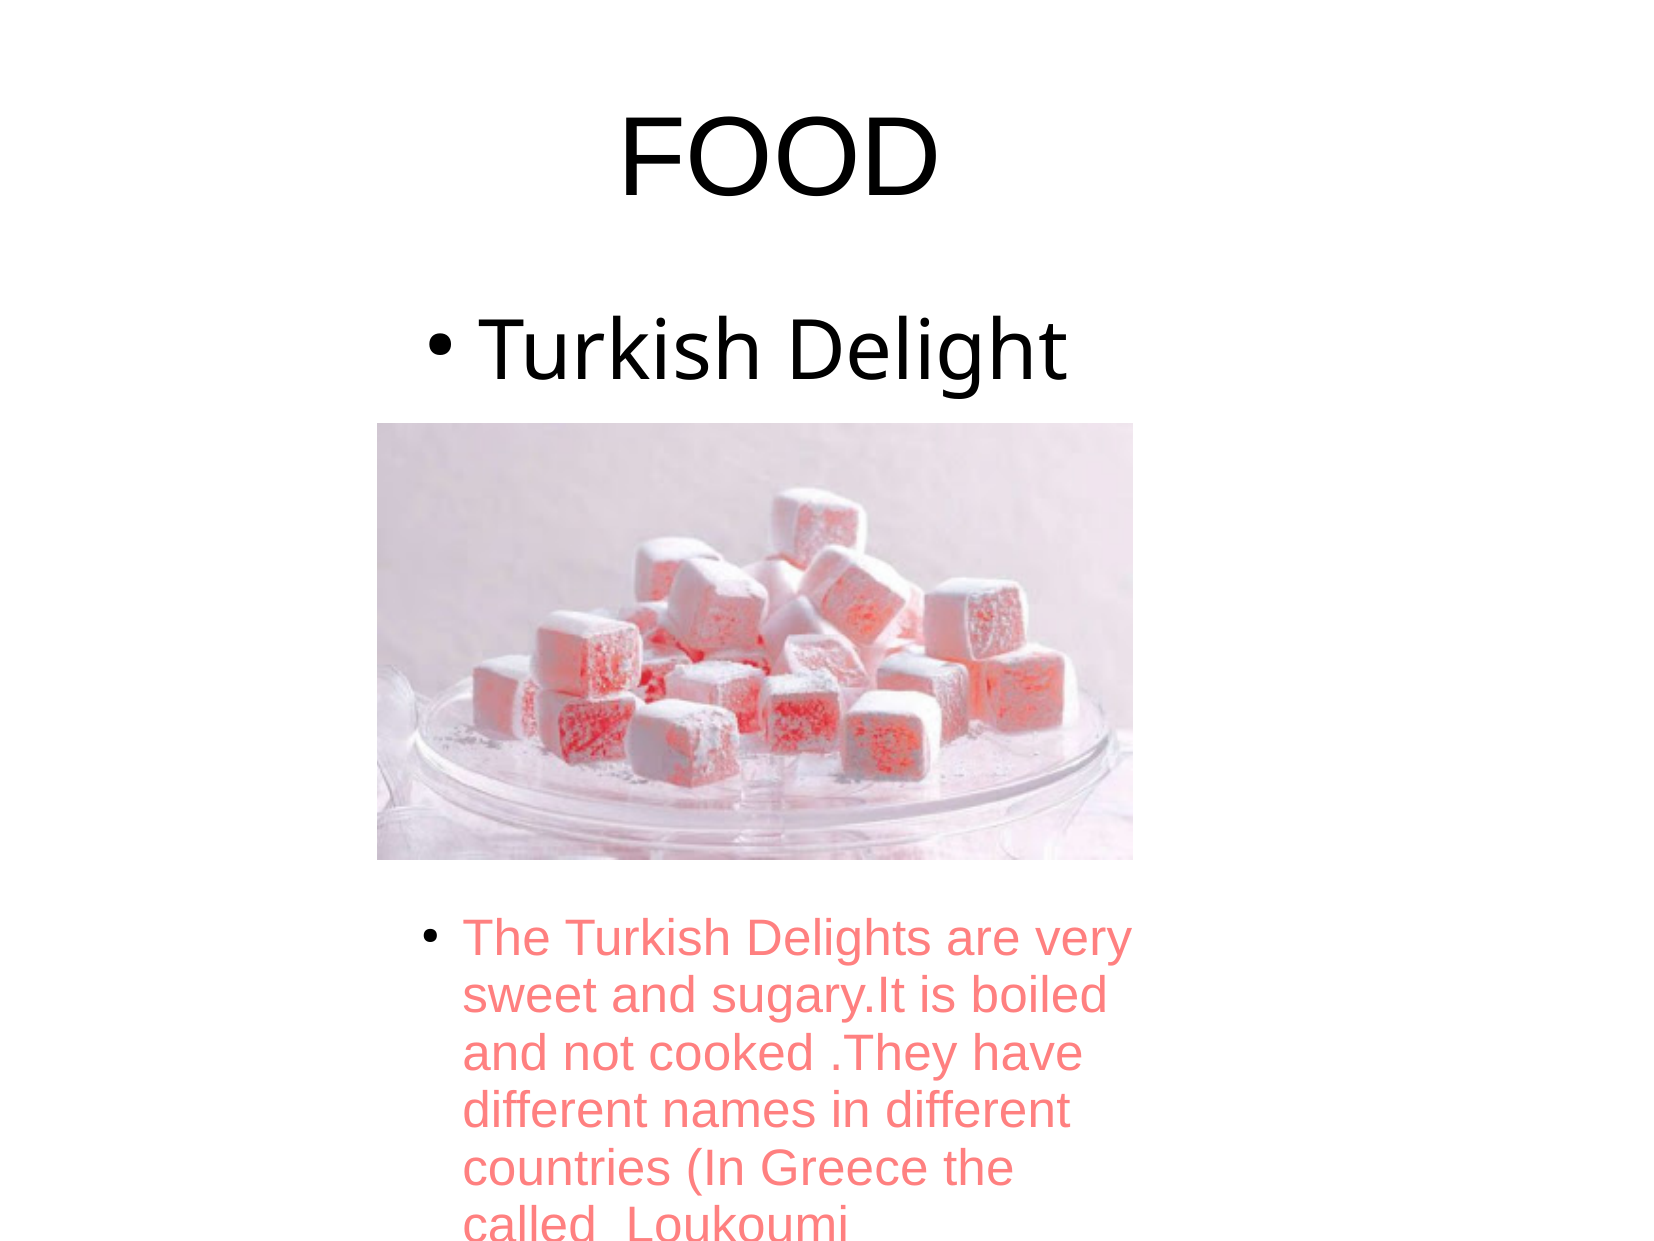

# FOOD
Turkish Delight
The Turkish Delights are very sweet and sugary.It is boiled and not cooked .They have different names in different countries (In Greece the called Loukoumi